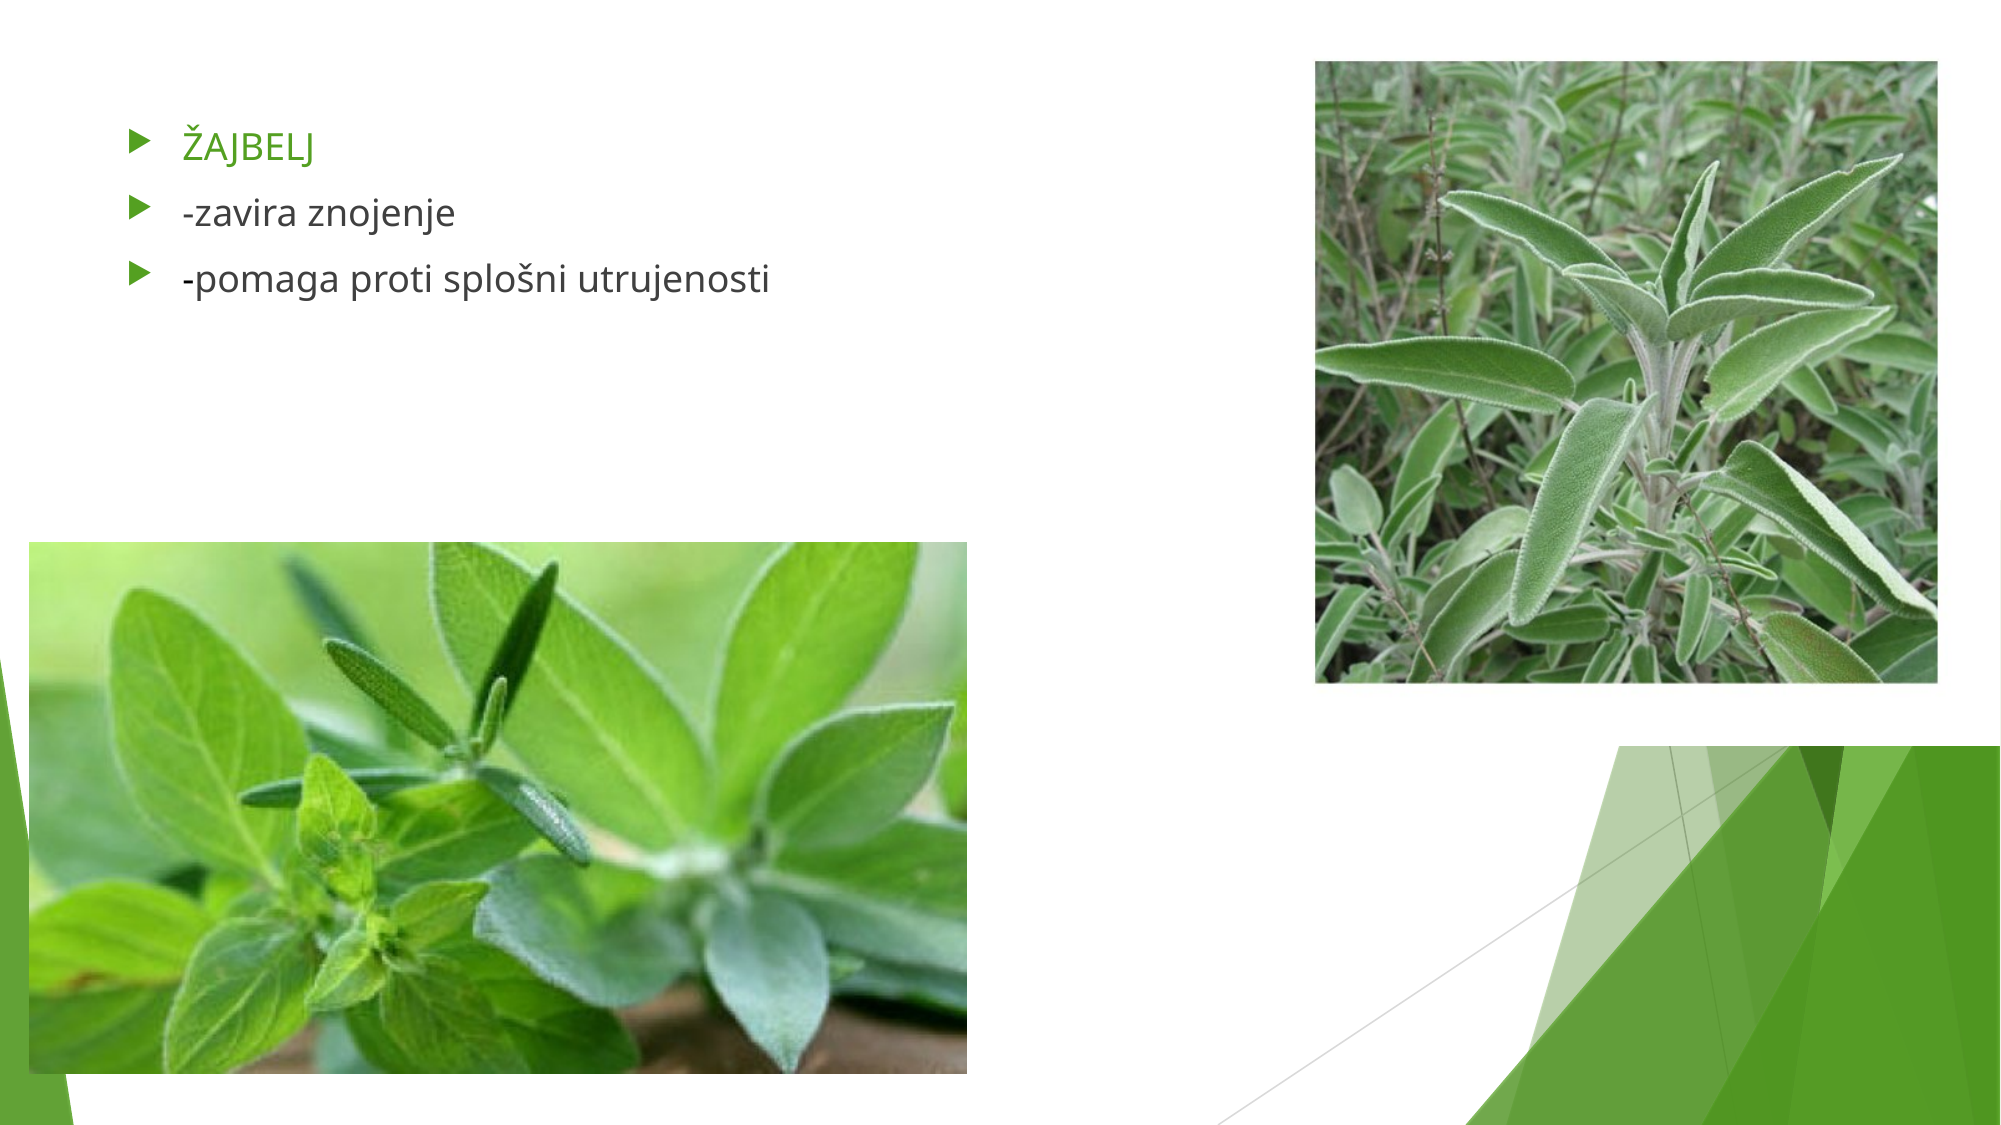

# ŽAJBELJ
-zavira znojenje
-pomaga proti splošni utrujenosti